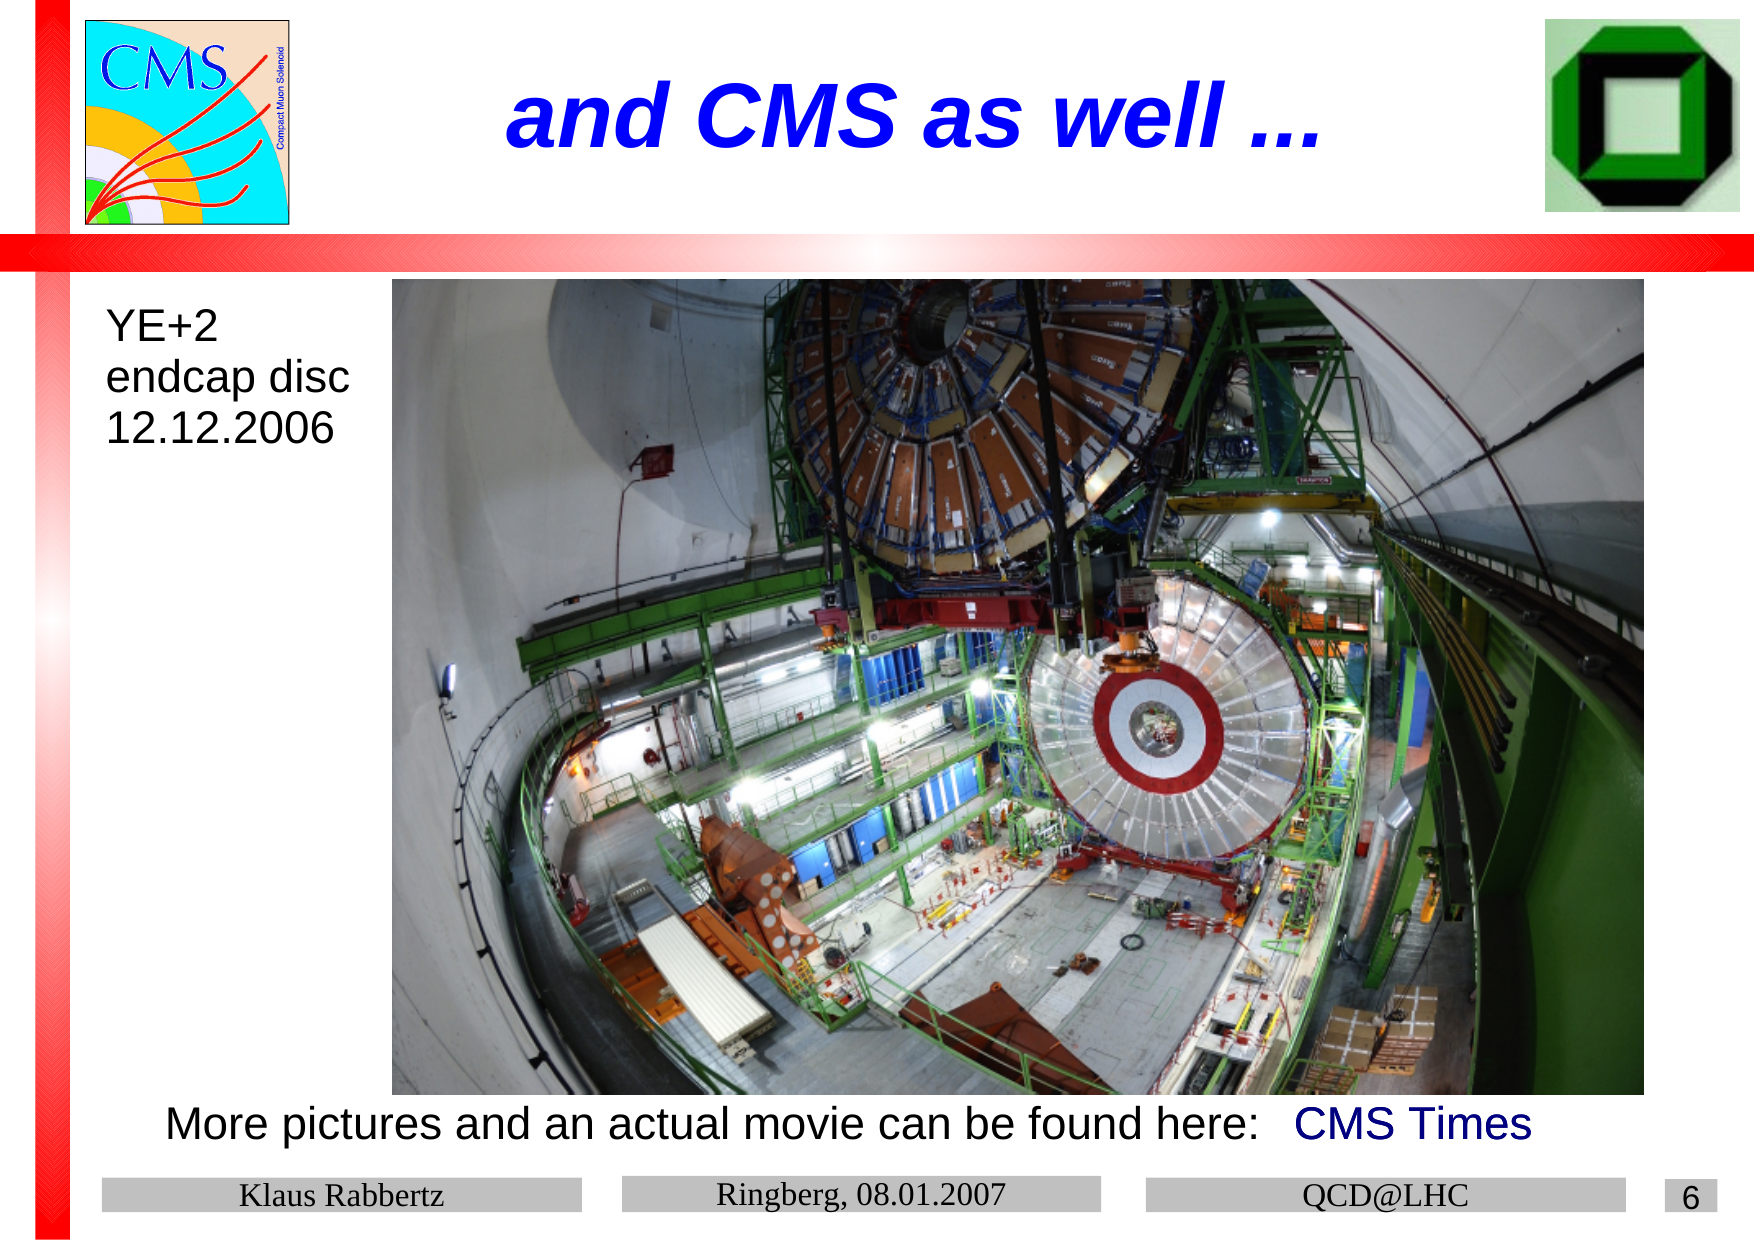

# and CMS as well ...
YE+2
endcap disc
12.12.2006
More pictures and an actual movie can be found here:
CMS Times
CMS Times